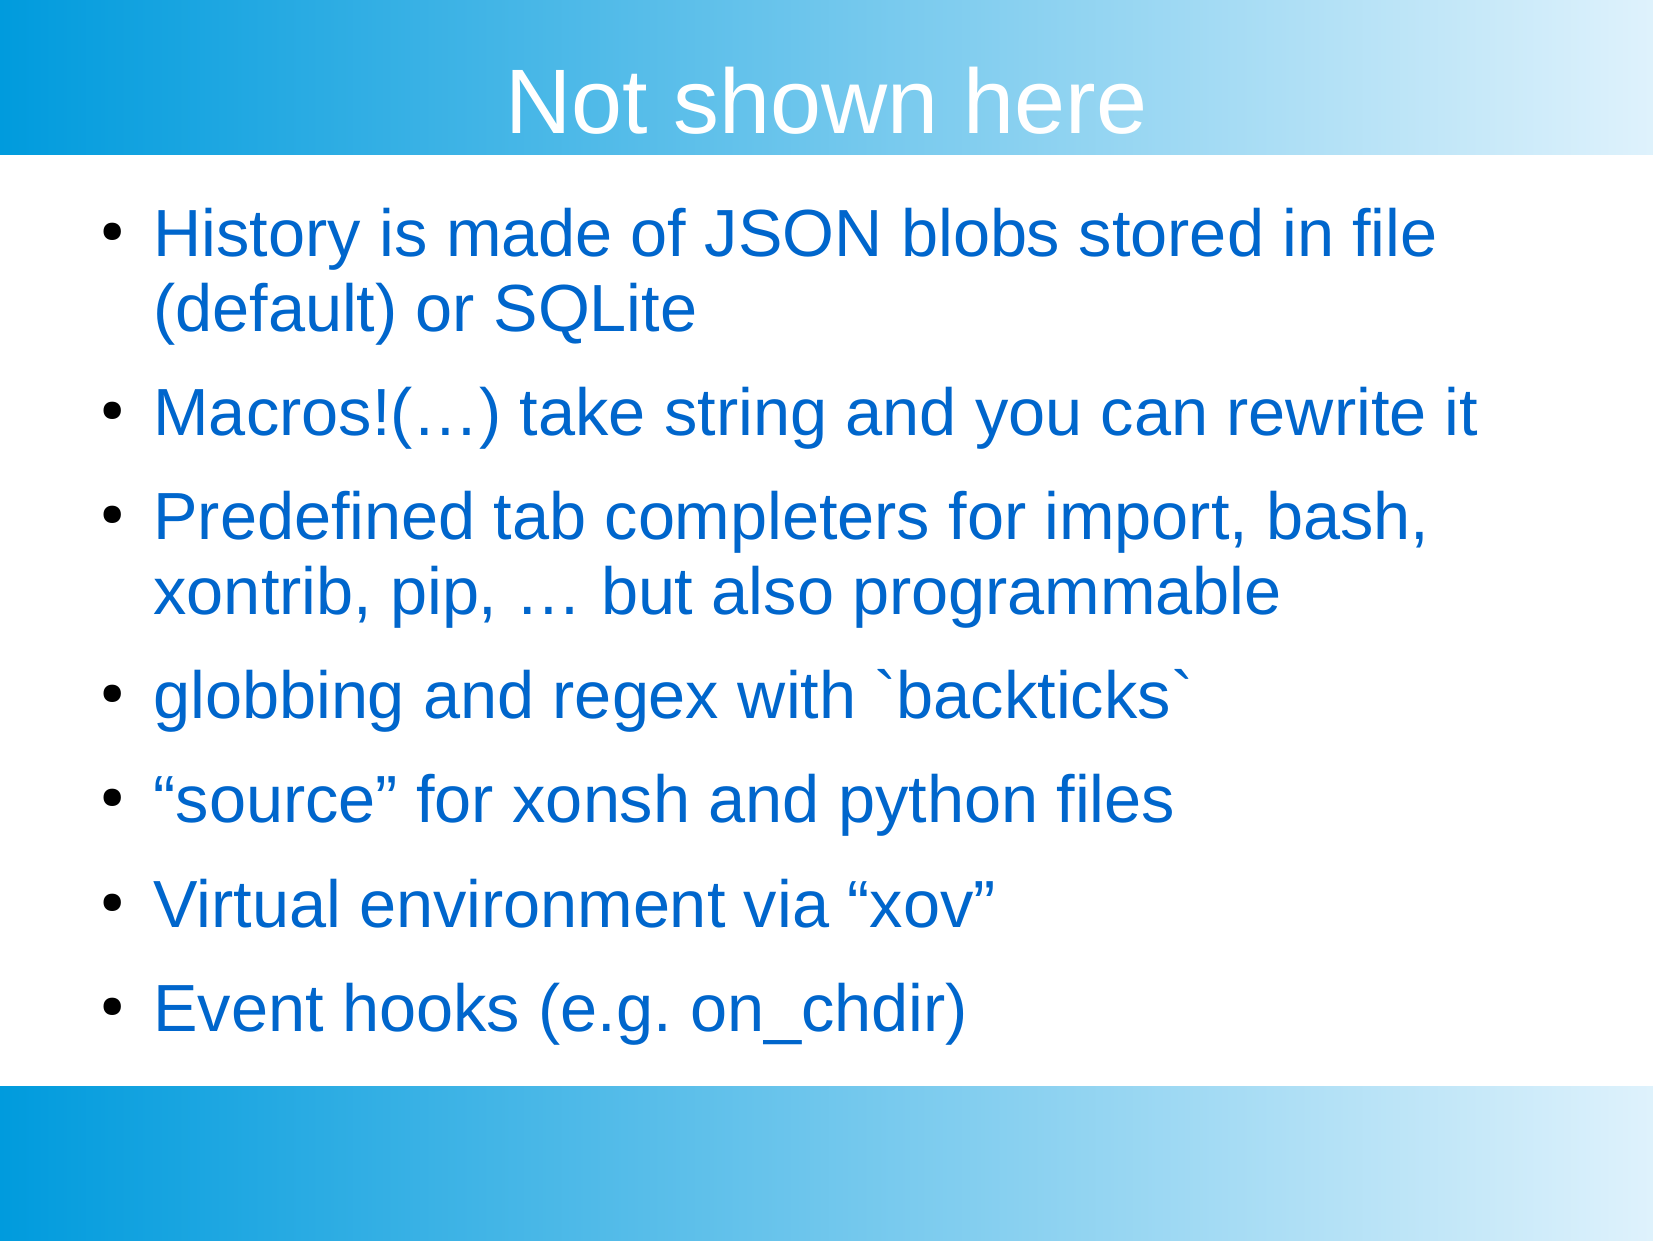

# Not shown here
History is made of JSON blobs stored in file (default) or SQLite
Macros!(…) take string and you can rewrite it
Predefined tab completers for import, bash, xontrib, pip, … but also programmable
globbing and regex with `backticks`
“source” for xonsh and python files
Virtual environment via “xov”
Event hooks (e.g. on_chdir)